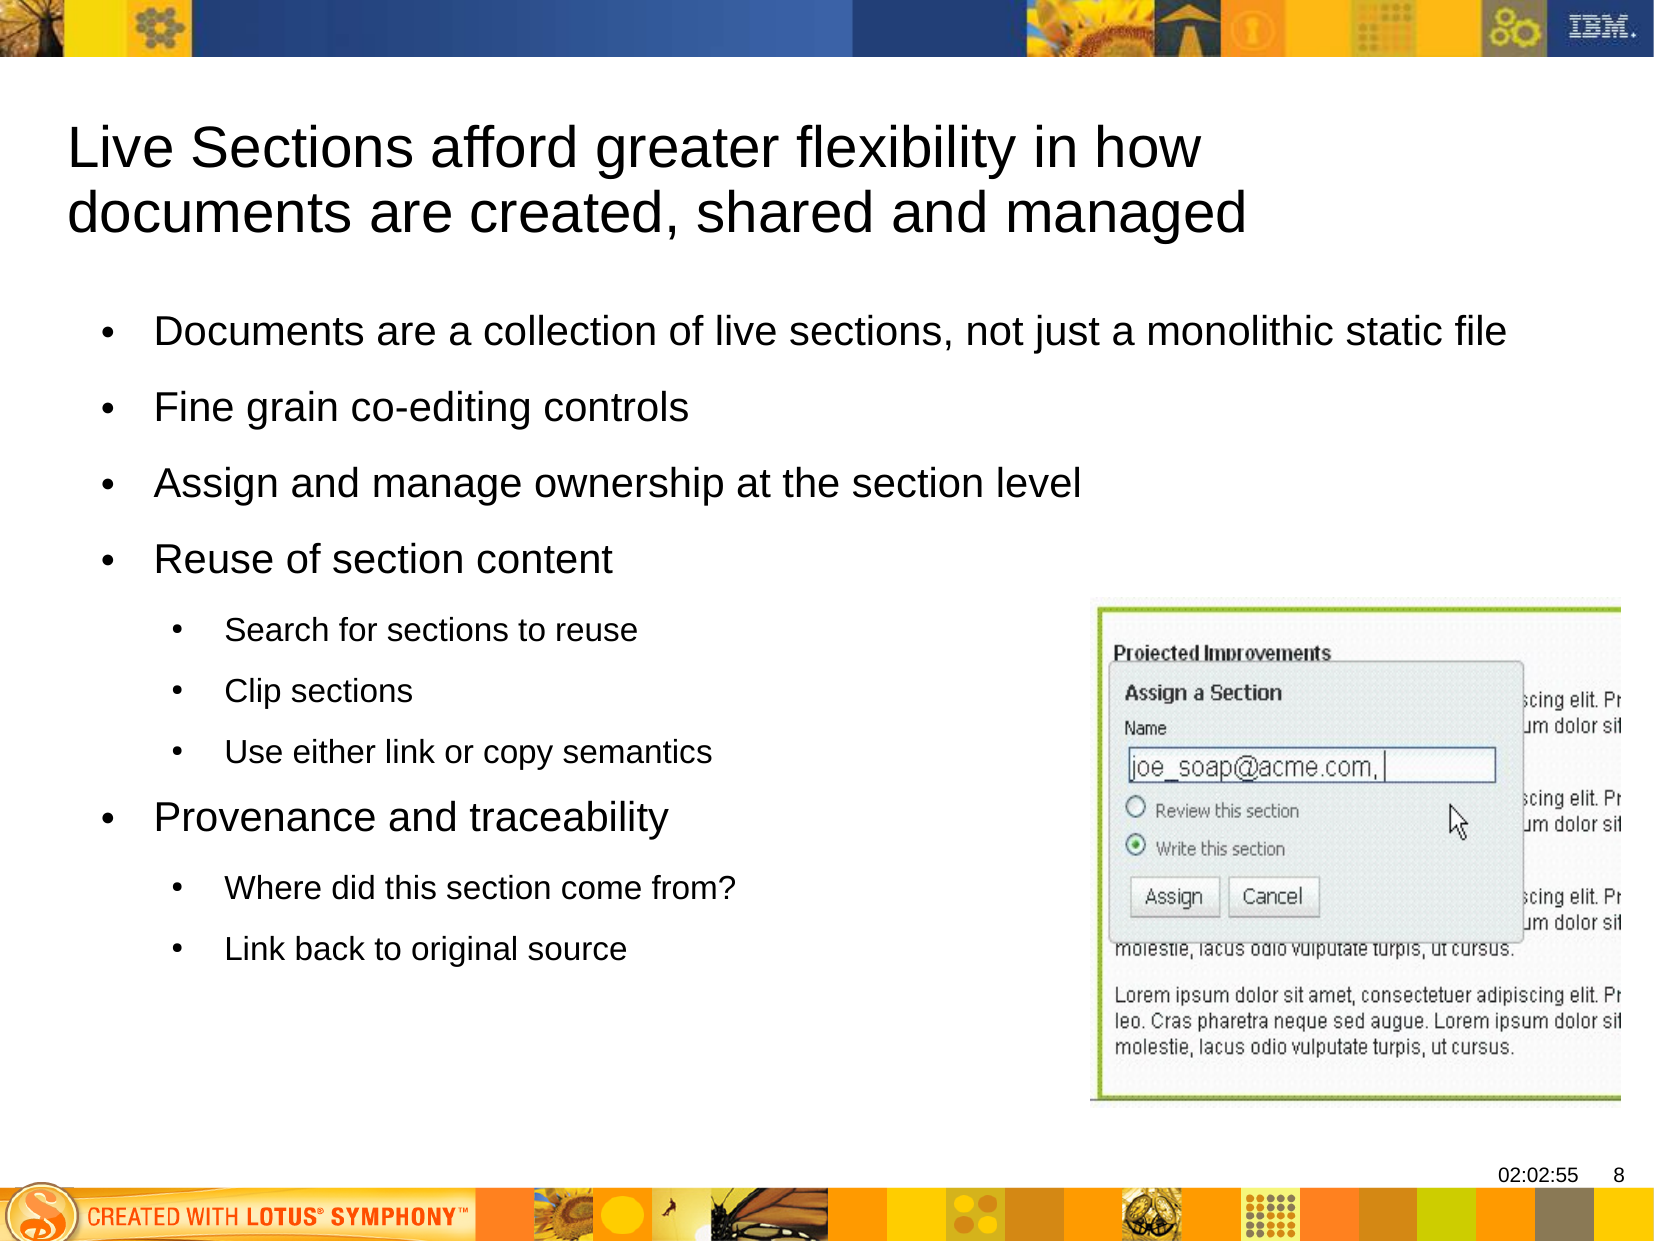

# Live Sections afford greater flexibility in how documents are created, shared and managed
Documents are a collection of live sections, not just a monolithic static file
Fine grain co-editing controls
Assign and manage ownership at the section level
Reuse of section content
Search for sections to reuse
Clip sections
Use either link or copy semantics
Provenance and traceability
Where did this section come from?
Link back to original source